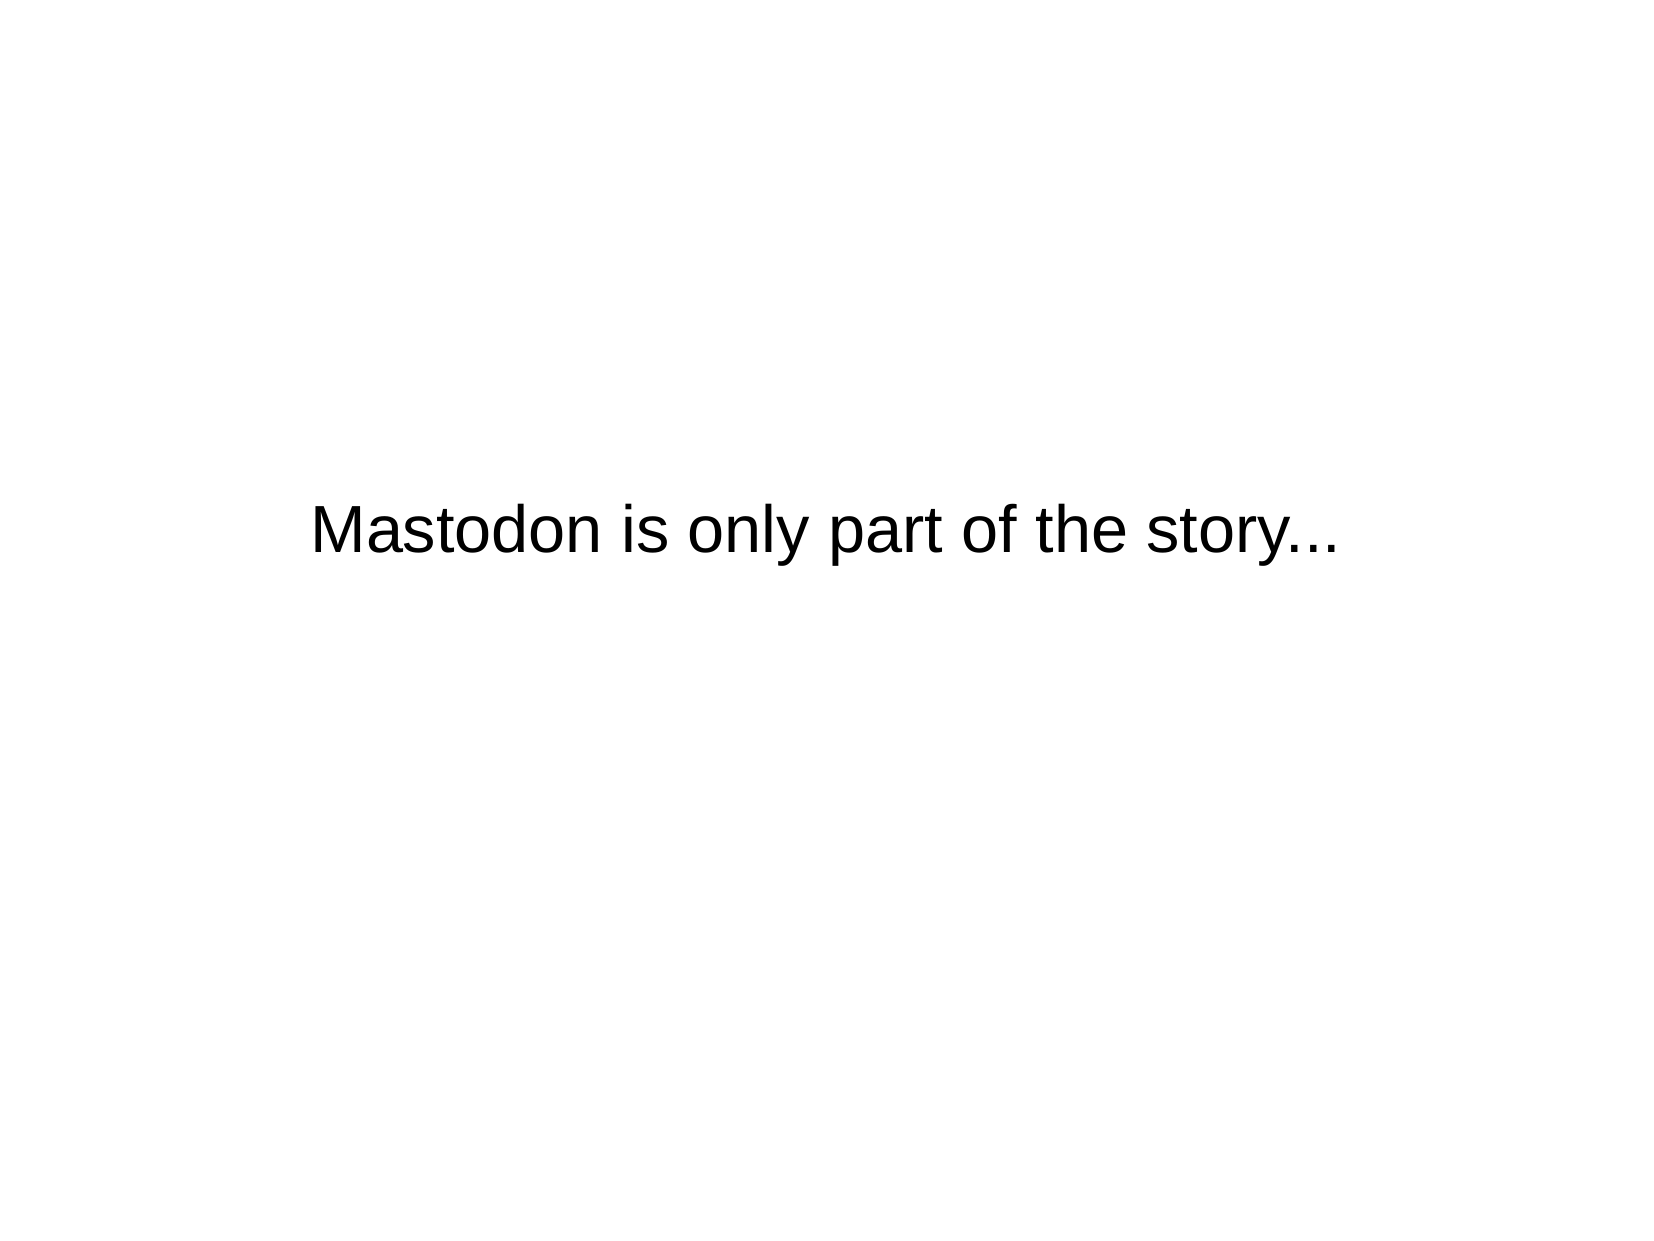

# Mastodon is only part of the story...